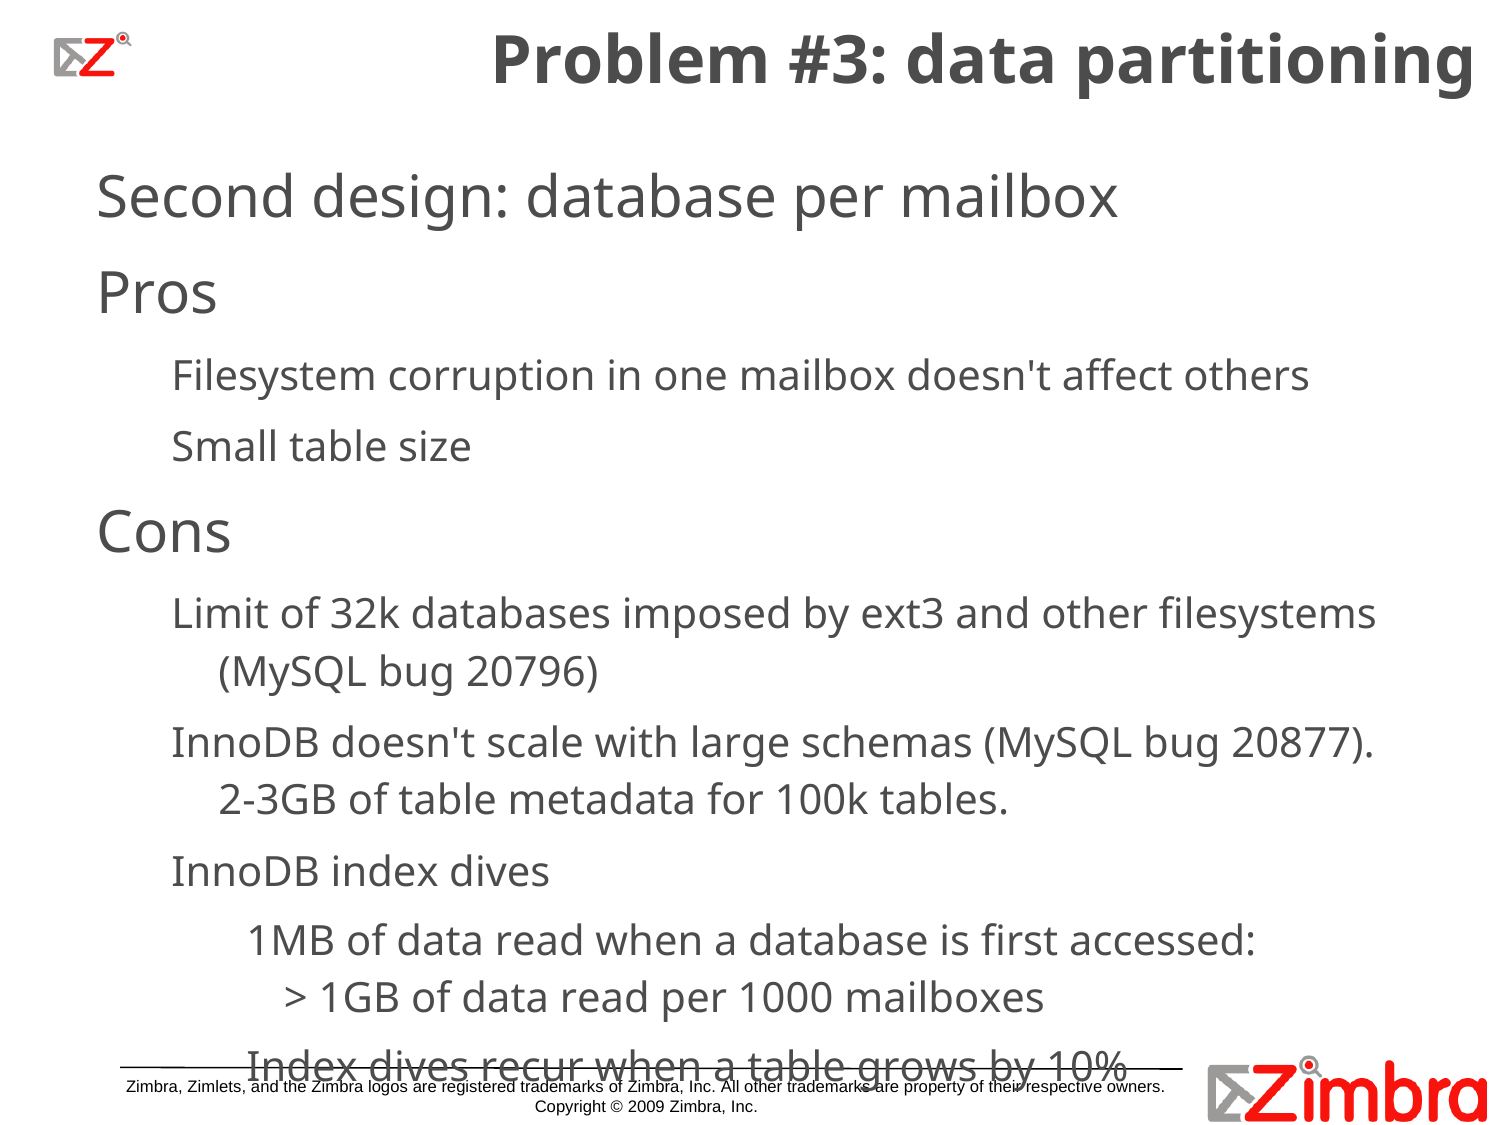

# Problem #3: data partitioning
Second design: database per mailbox
Pros
Filesystem corruption in one mailbox doesn't affect others
Small table size
Cons
Limit of 32k databases imposed by ext3 and other filesystems (MySQL bug 20796)
InnoDB doesn't scale with large schemas (MySQL bug 20877). 2-3GB of table metadata for 100k tables.
InnoDB index dives
1MB of data read when a database is first accessed:
> 1GB of data read per 1000 mailboxes
Index dives recur when a table grows by 10%